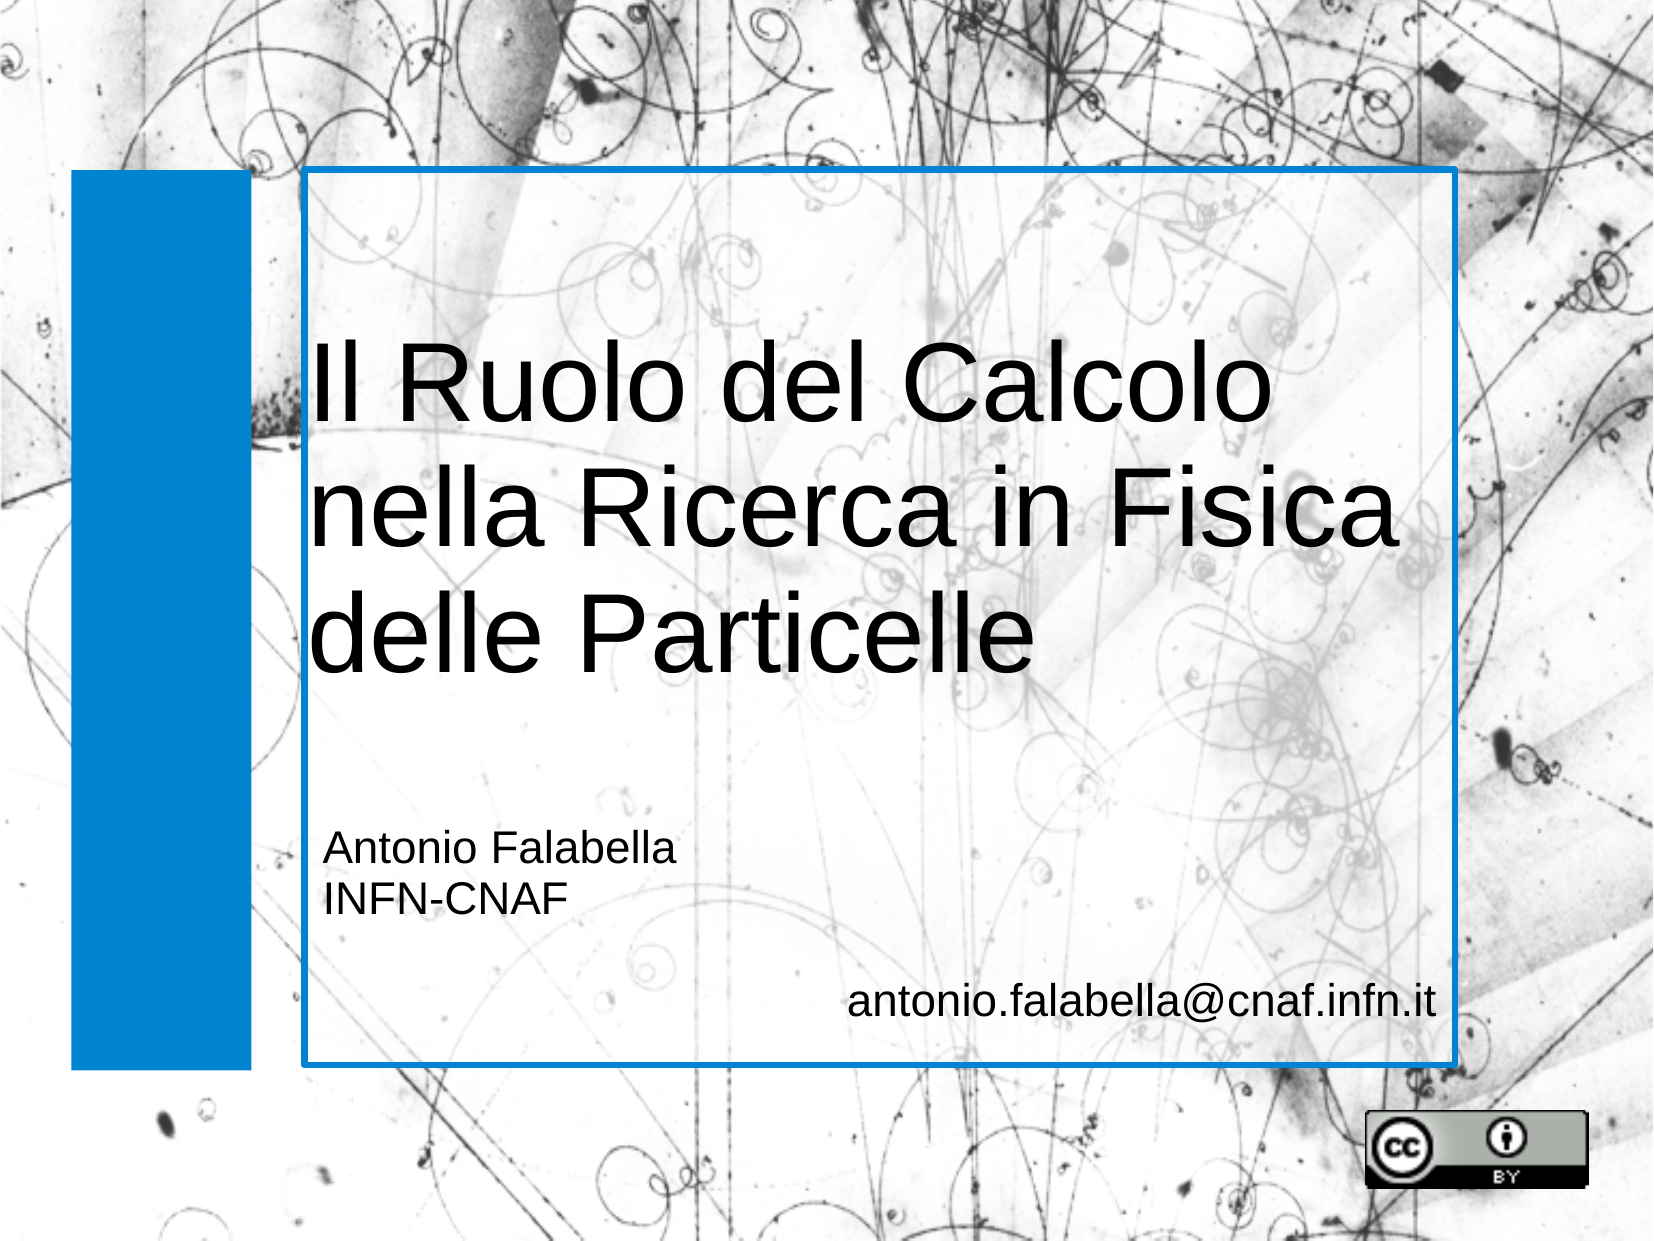

# Il Ruolo del Calcolo nella Ricerca in Fisica delle Particelle
Antonio Falabella
INFN-CNAF
antonio.falabella@cnaf.infn.it